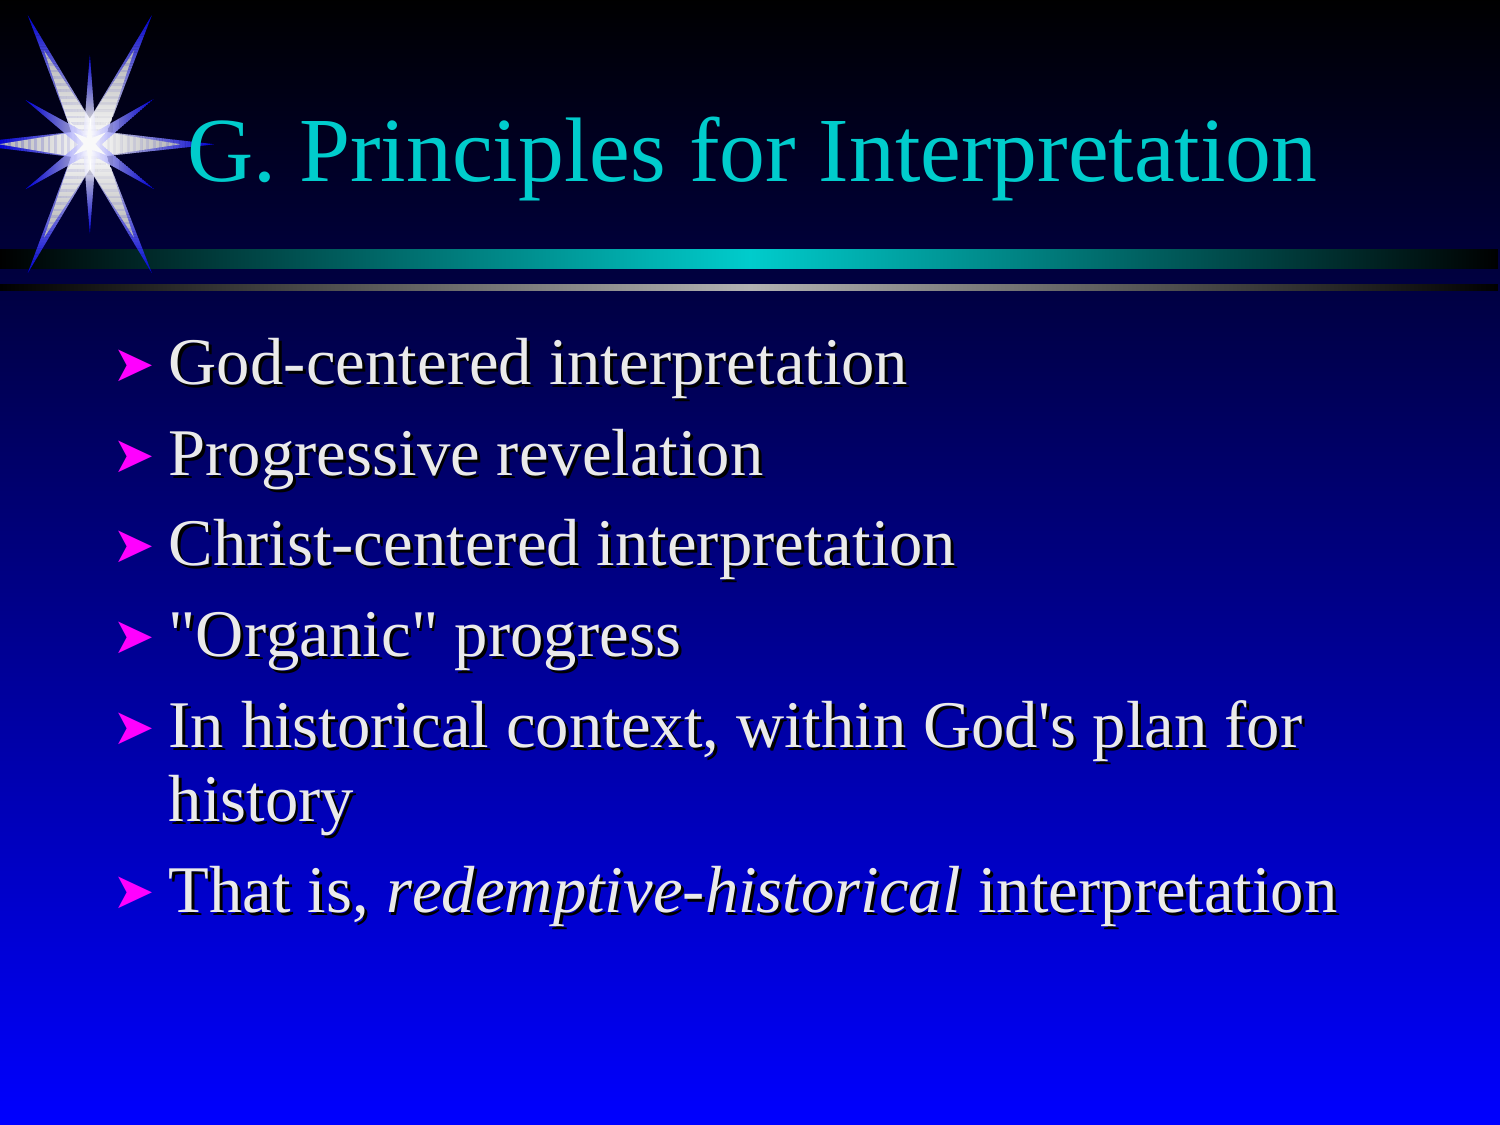

# G. Principles for Interpretation
God-centered interpretation
Progressive revelation
Christ-centered interpretation
"Organic" progress
In historical context, within God's plan for history
That is, redemptive-historical interpretation